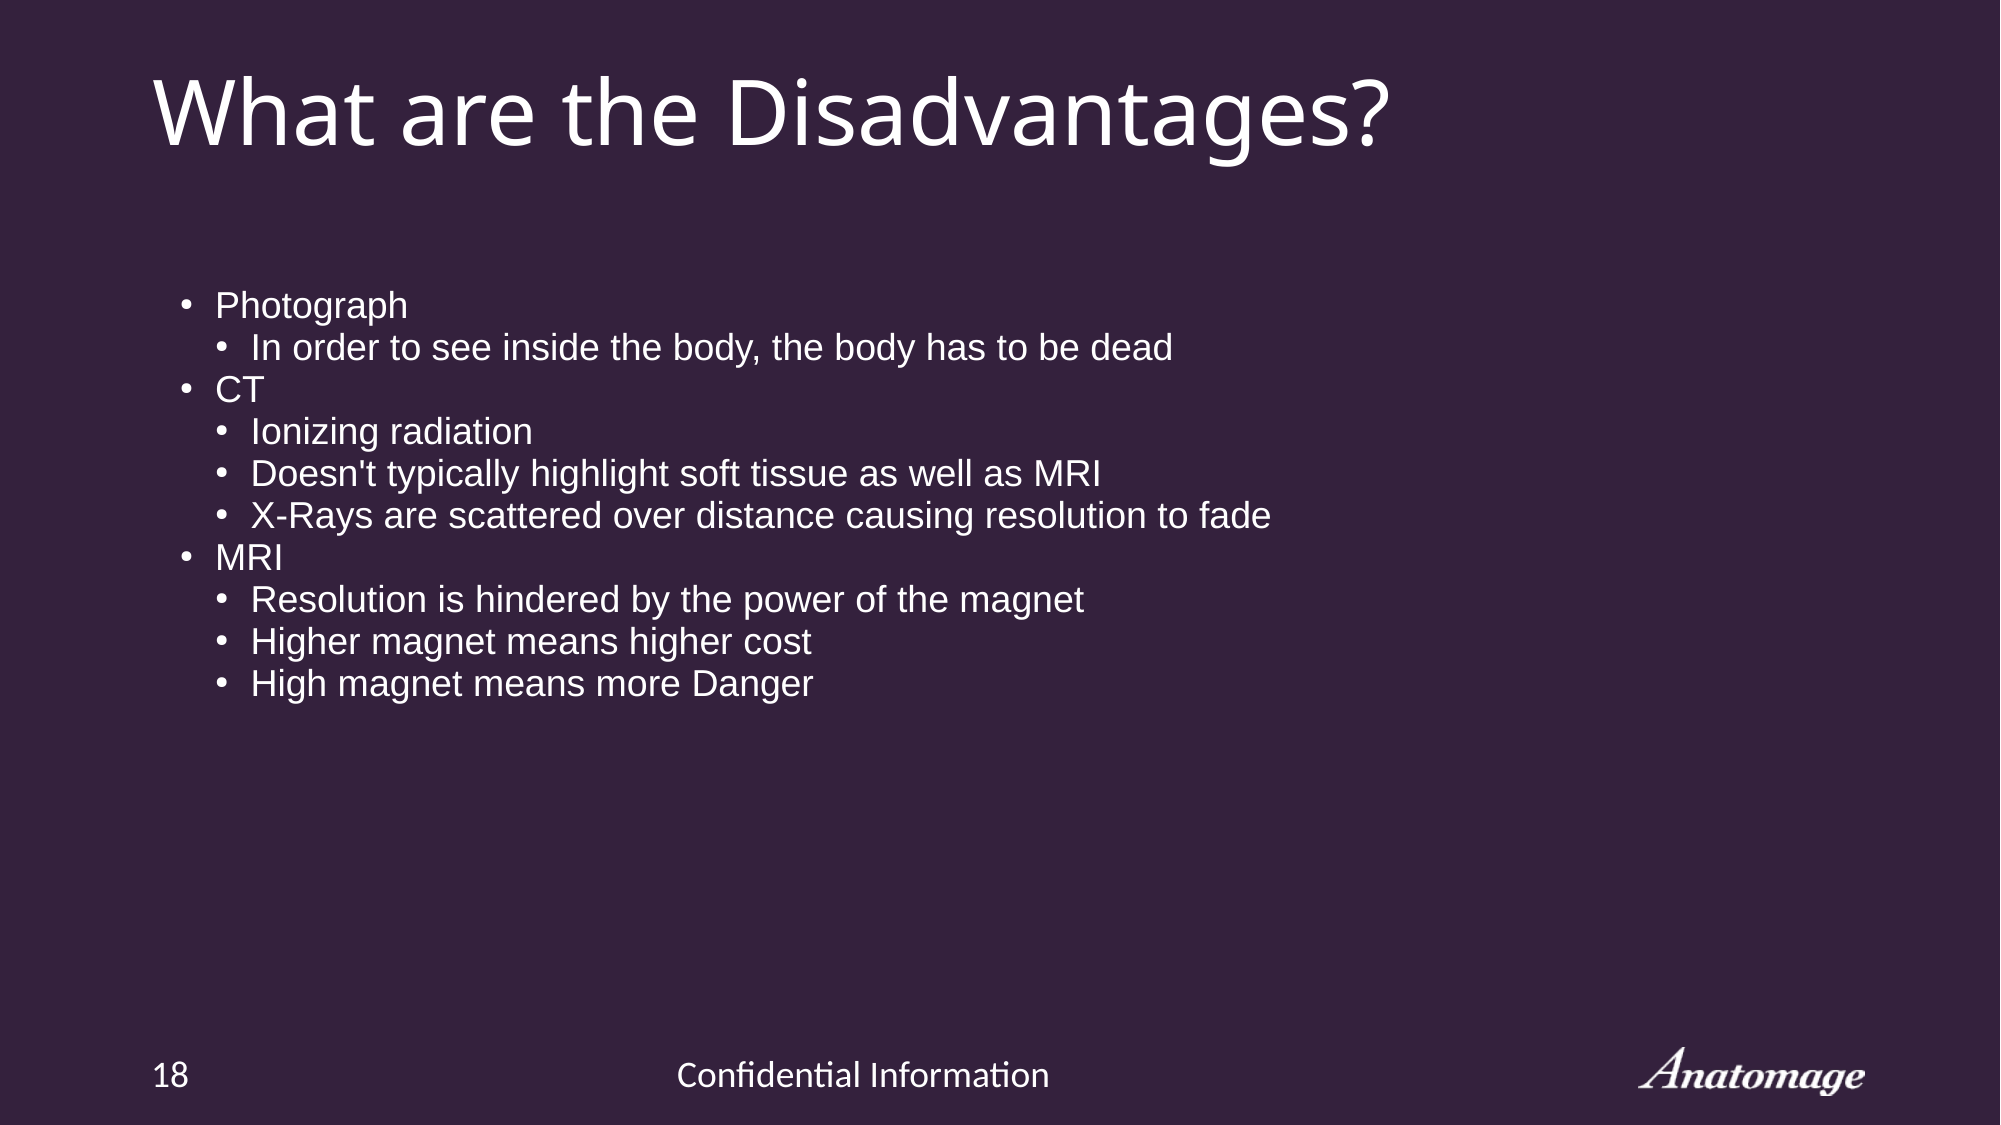

# What are the Disadvantages?
Photograph
In order to see inside the body, the body has to be dead
CT
Ionizing radiation
Doesn't typically highlight soft tissue as well as MRI
X-Rays are scattered over distance causing resolution to fade
MRI
Resolution is hindered by the power of the magnet
Higher magnet means higher cost
High magnet means more Danger
Confidential Information